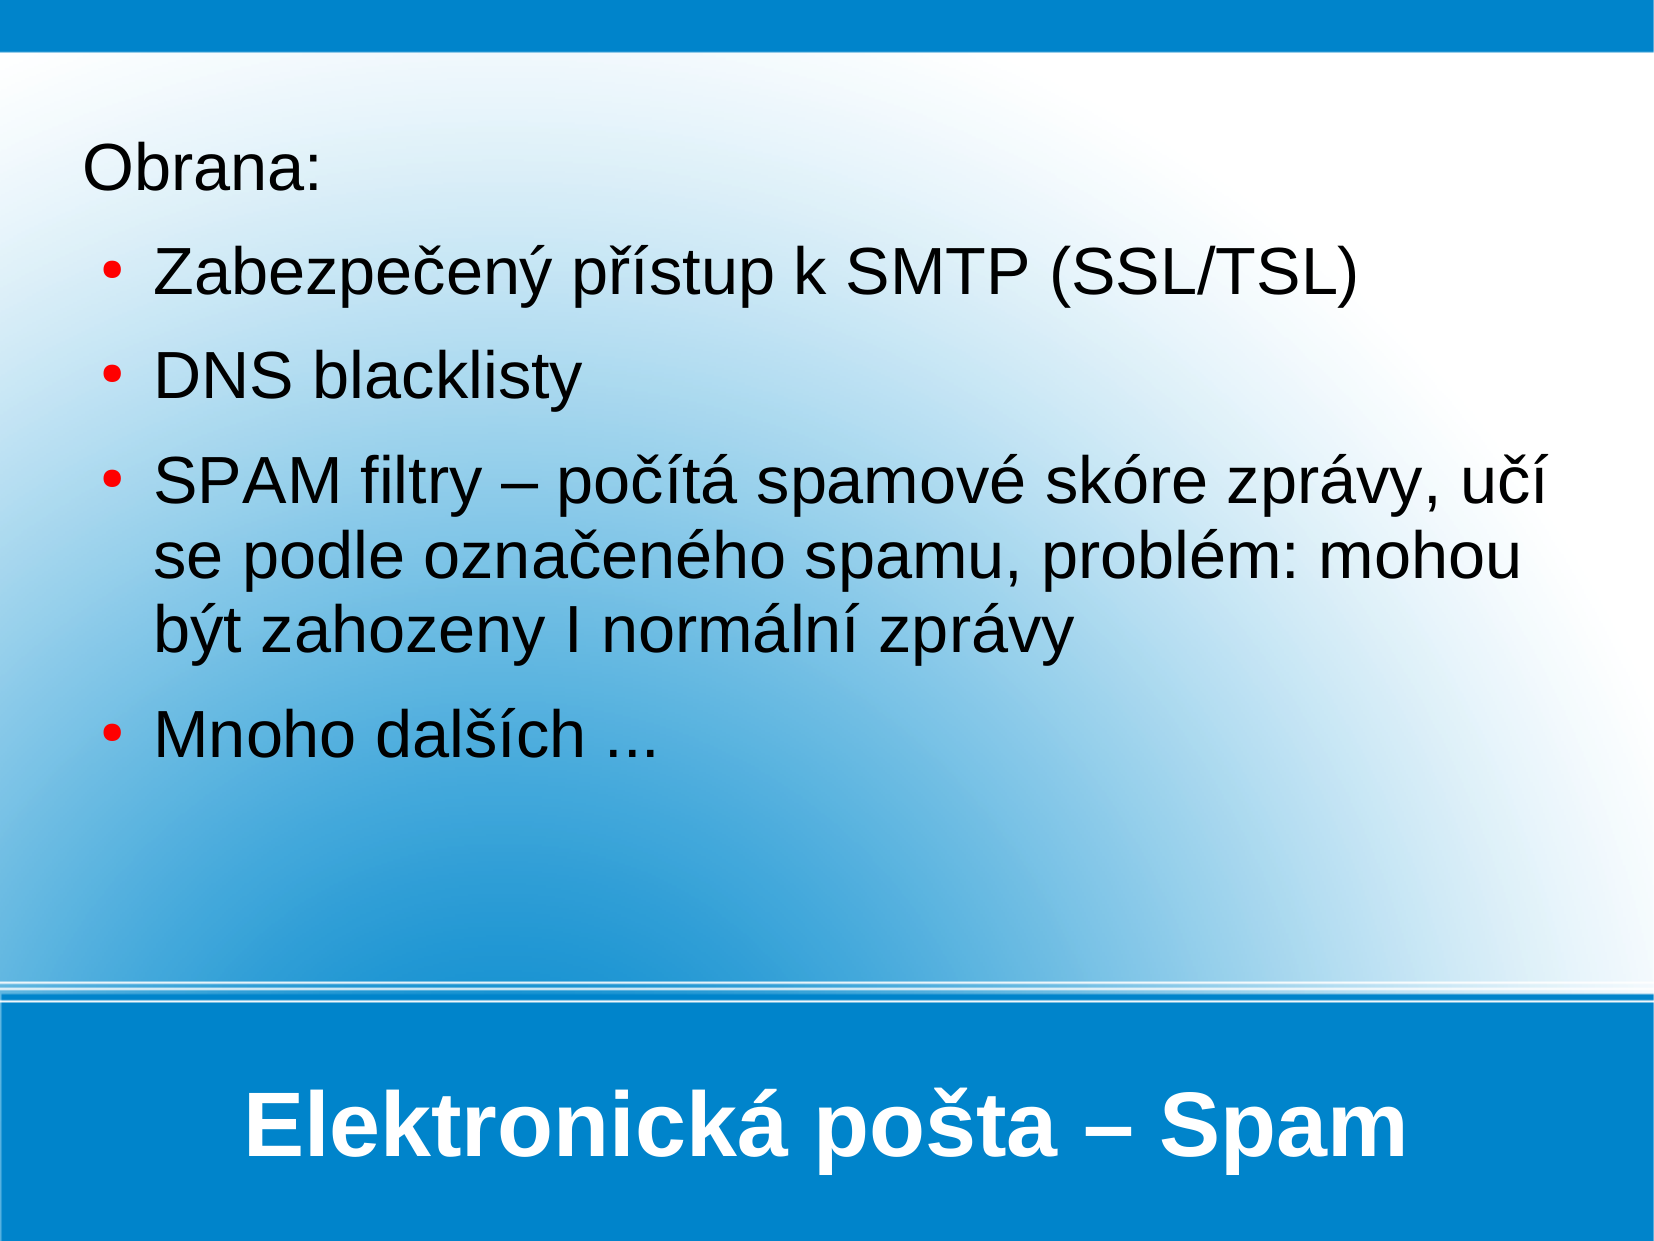

Obrana:
Zabezpečený přístup k SMTP (SSL/TSL)
DNS blacklisty
SPAM filtry – počítá spamové skóre zprávy, učí se podle označeného spamu, problém: mohou být zahozeny I normální zprávy
Mnoho dalších ...
# Elektronická pošta – Spam